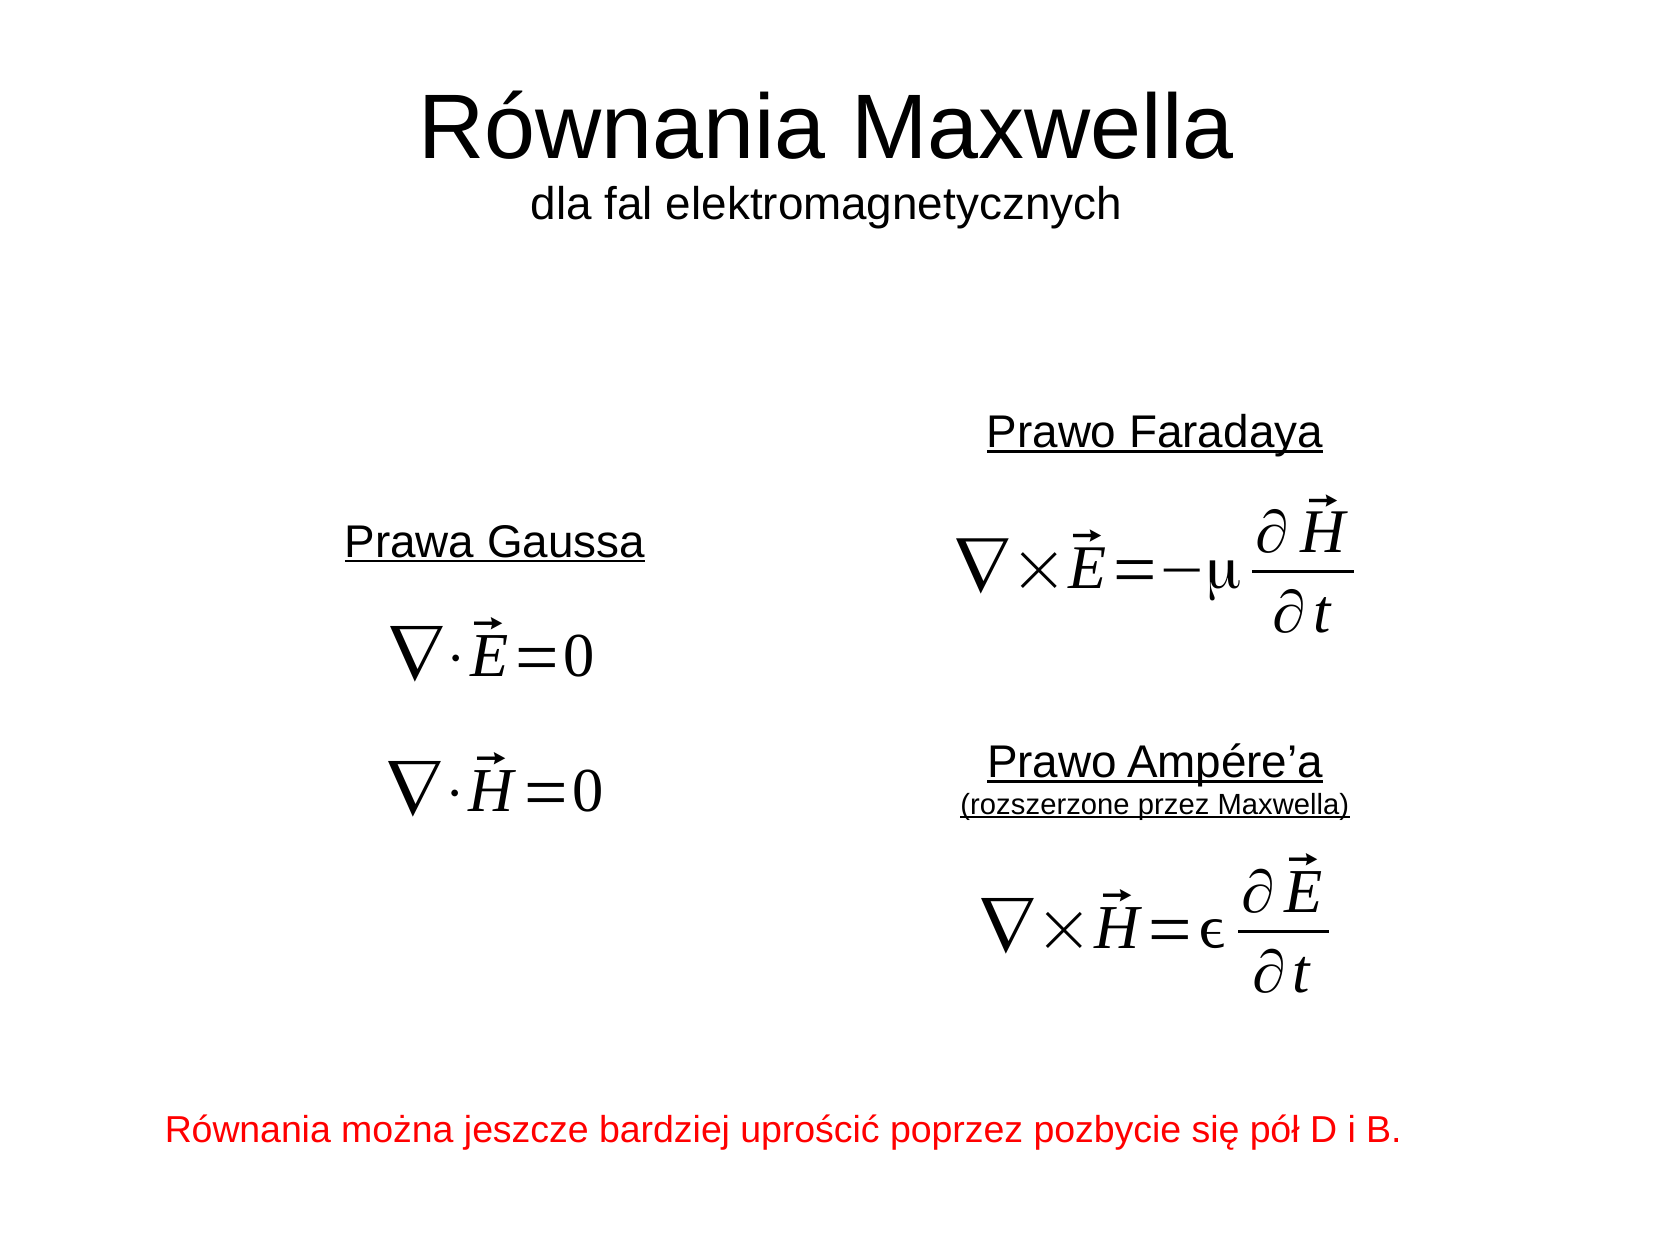

# Równania Maxwella dla fal elektromagnetycznych
Prawo Faradaya
Prawa Gaussa
Prawo Ampére’a
(rozszerzone przez Maxwella)
Równania można jeszcze bardziej uprościć poprzez pozbycie się pół D i B.